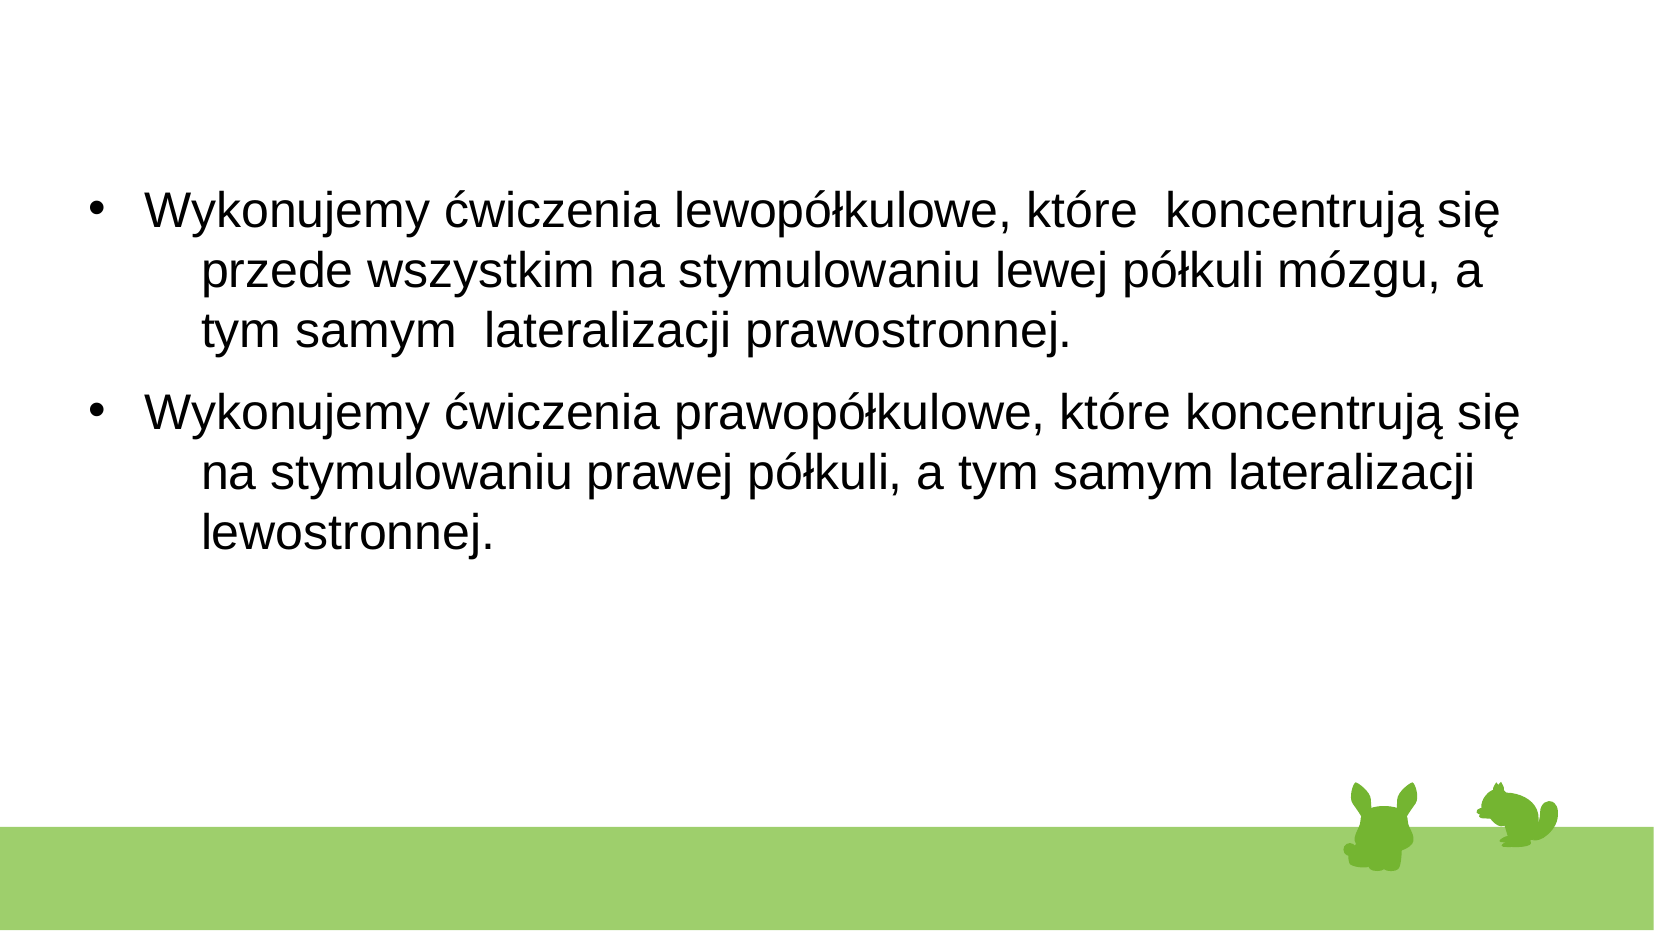

#
Wykonujemy ćwiczenia lewopółkulowe, które  koncentrują się przede wszystkim na stymulowaniu lewej półkuli mózgu, a tym samym lateralizacji prawostronnej.
Wykonujemy ćwiczenia prawopółkulowe, które koncentrują się na stymulowaniu prawej półkuli, a tym samym lateralizacji lewostronnej.